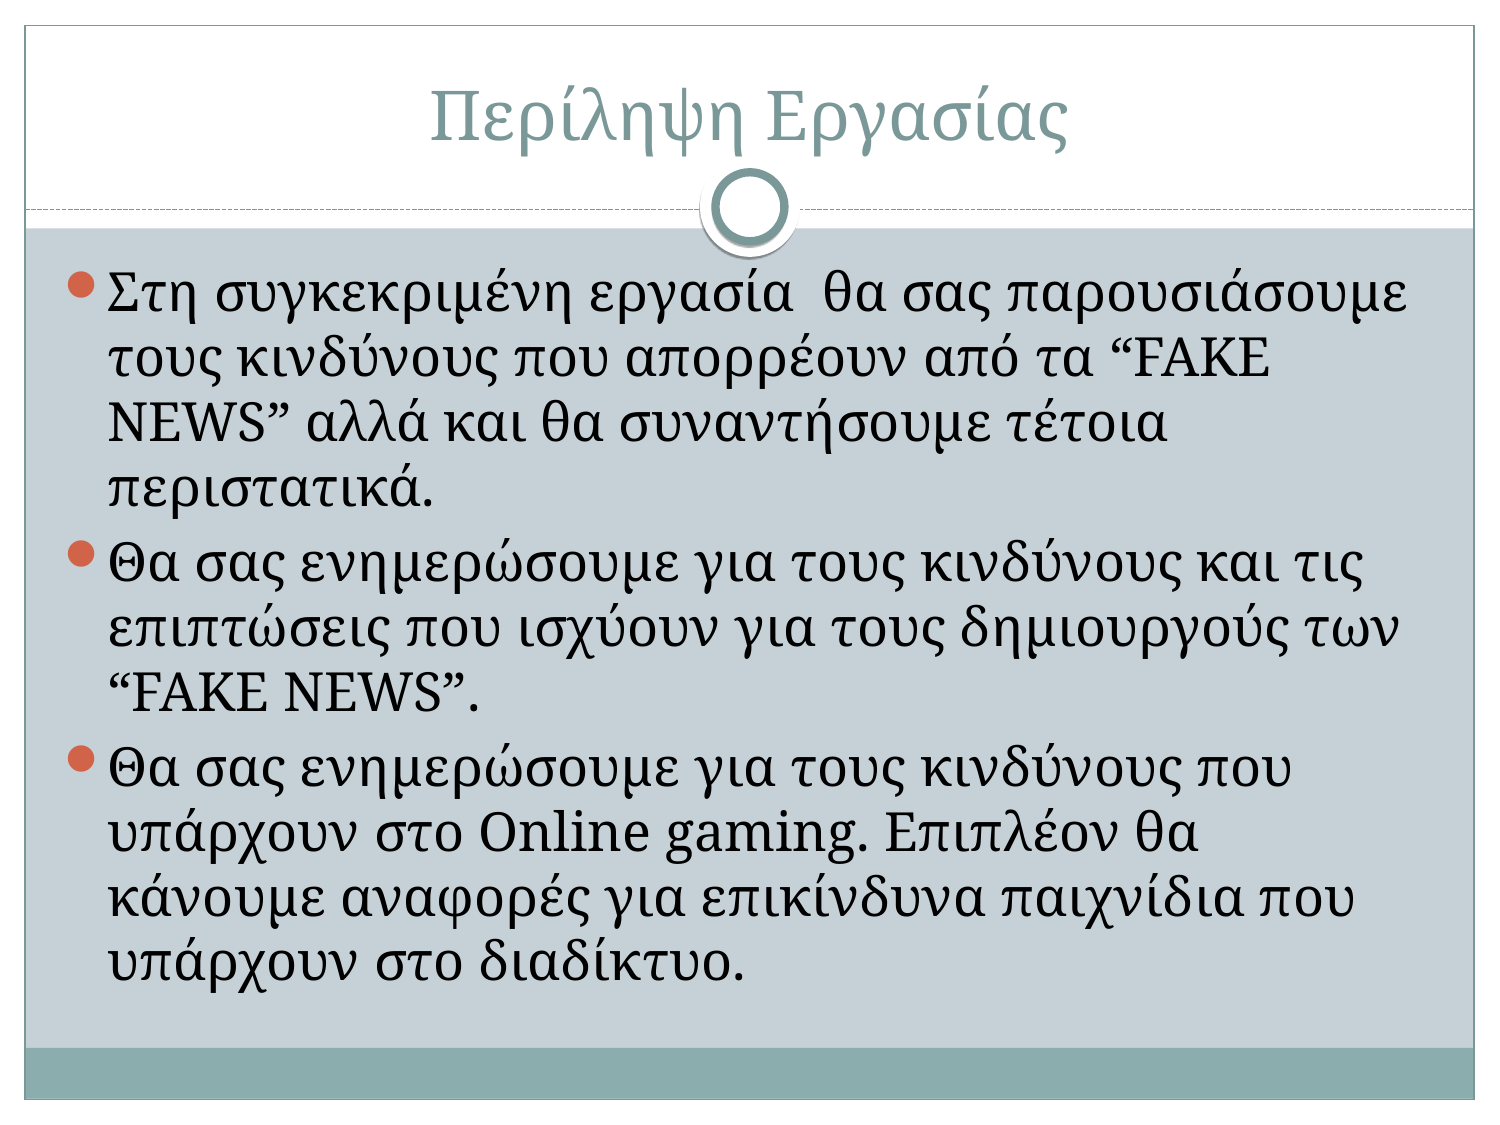

# Περίληψη Εργασίας
Στη συγκεκριμένη εργασία θα σας παρουσιάσουμε τους κινδύνους που απορρέουν από τα “FAKE NEWS” αλλά και θα συναντήσουμε τέτοια περιστατικά.
Θα σας ενημερώσουμε για τους κινδύνους και τις επιπτώσεις που ισχύουν για τους δημιουργούς των “FAKE NEWS”.
Θα σας ενημερώσουμε για τους κινδύνους που υπάρχουν στο Online gaming. Επιπλέον θα κάνουμε αναφορές για επικίνδυνα παιχνίδια που υπάρχουν στο διαδίκτυο.